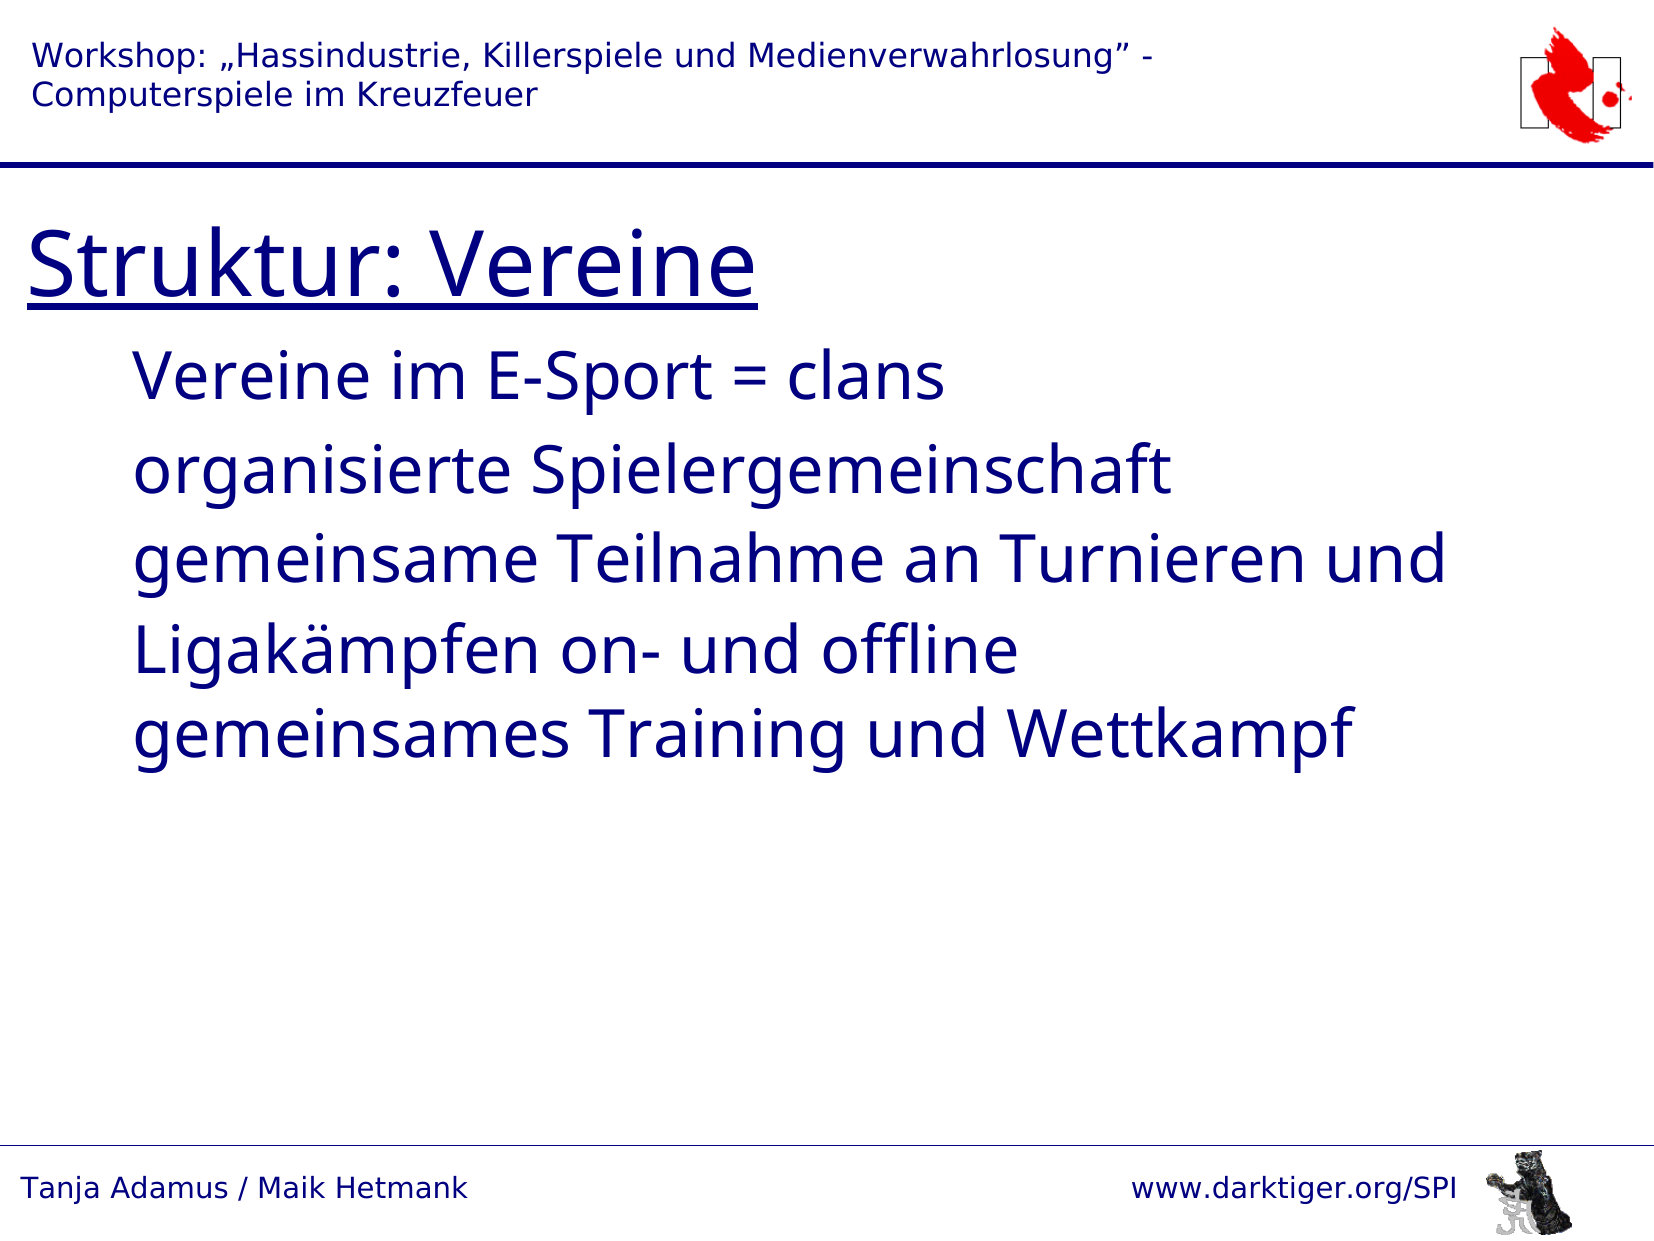

Workshop: „Hassindustrie, Killerspiele und Medienverwahrlosung” - Computerspiele im Kreuzfeuer
Struktur: Vereine
Vereine im E-Sport = clans
organisierte Spielergemeinschaft
gemeinsame Teilnahme an Turnieren und Ligakämpfen on- und offline
gemeinsames Training und Wettkampf